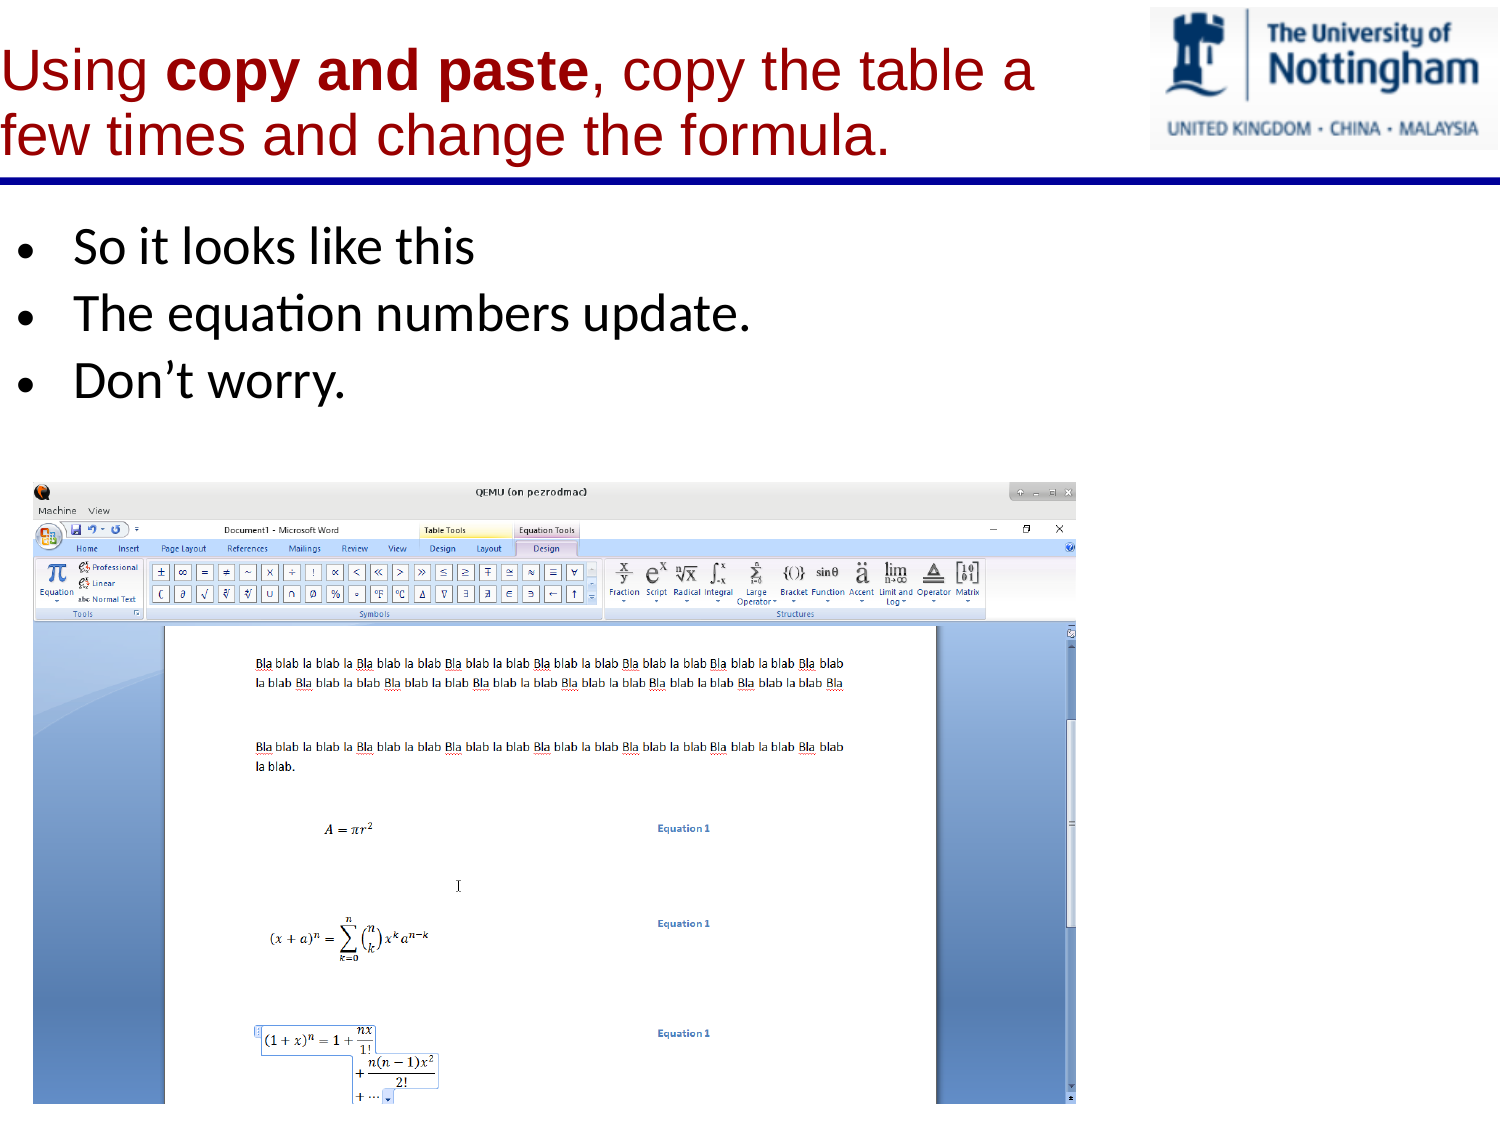

# Using copy and paste, copy the table a few times and change the formula.
So it looks like this
The equation numbers update.
Don’t worry.